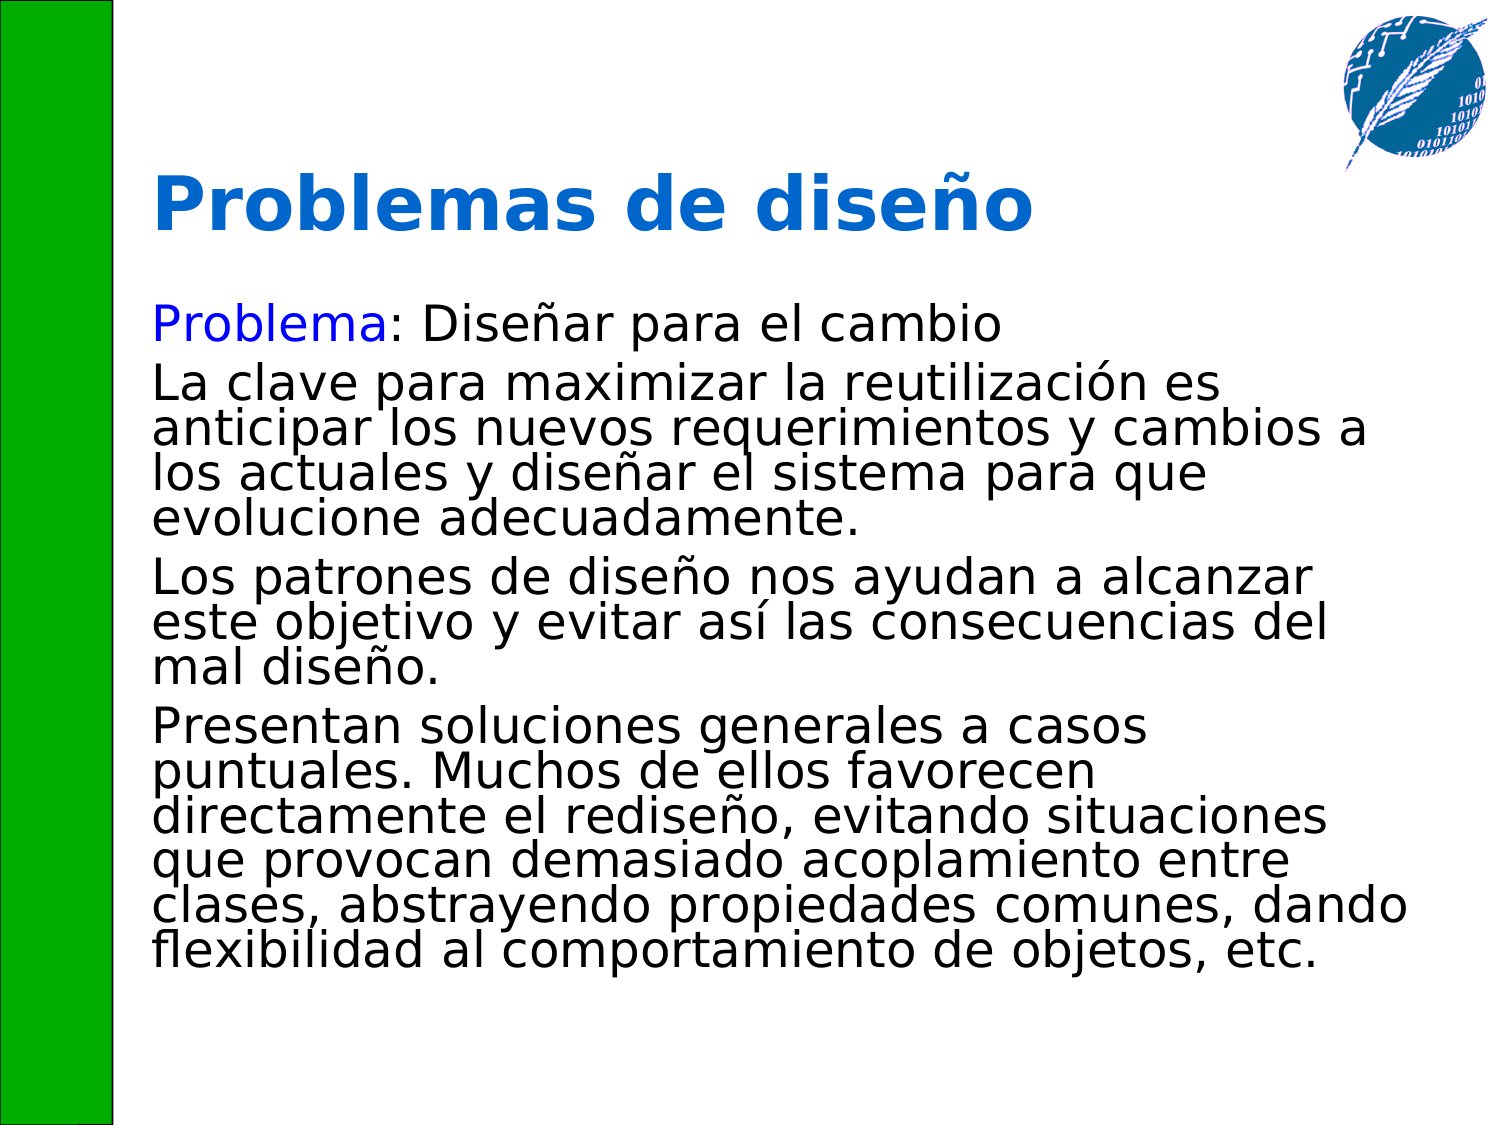

# Problemas de diseño
Problema: Diseñar para el cambio
La clave para maximizar la reutilización es anticipar los nuevos requerimientos y cambios a los actuales y diseñar el sistema para que evolucione adecuadamente.
Los patrones de diseño nos ayudan a alcanzar este objetivo y evitar así las consecuencias del mal diseño.
Presentan soluciones generales a casos puntuales. Muchos de ellos favorecen directamente el rediseño, evitando situaciones que provocan demasiado acoplamiento entre clases, abstrayendo propiedades comunes, dando flexibilidad al comportamiento de objetos, etc.